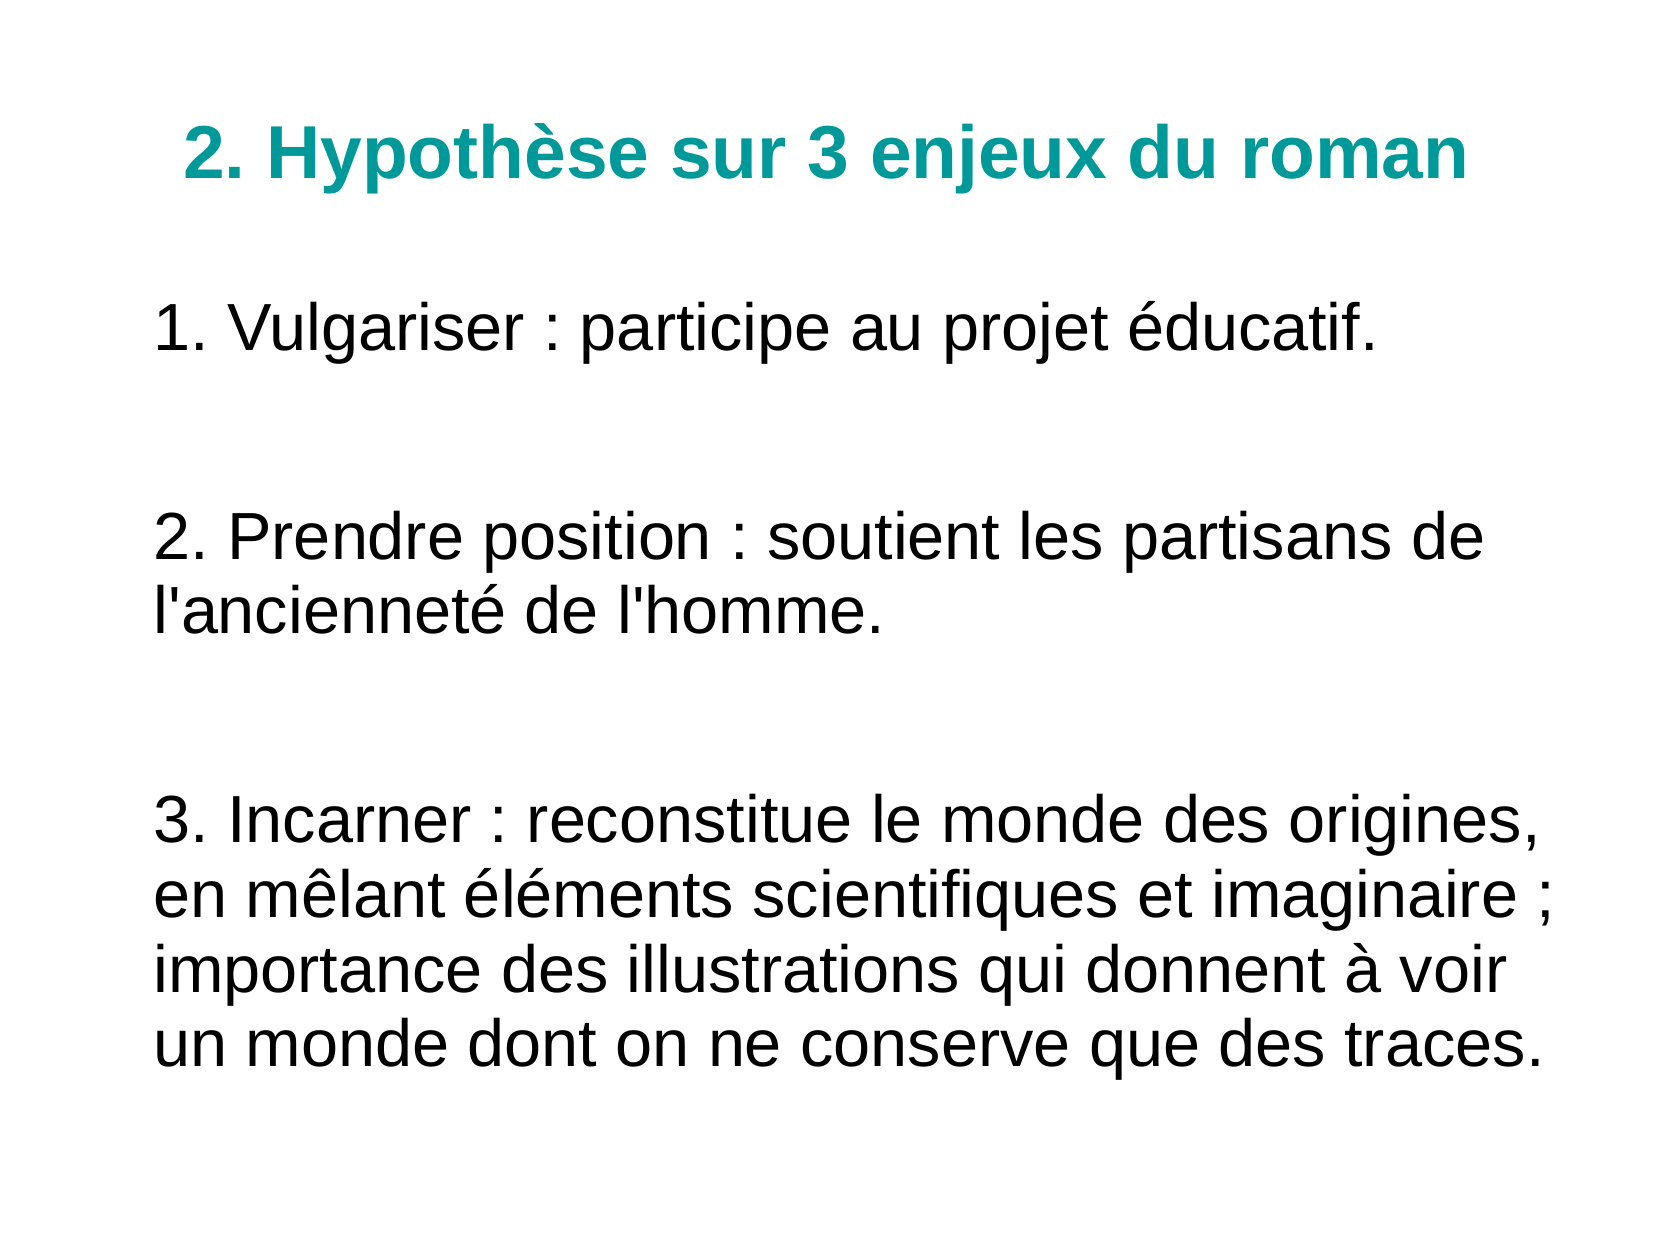

# 2. Hypothèse sur 3 enjeux du roman
1. Vulgariser : participe au projet éducatif.
2. Prendre position : soutient les partisans de l'ancienneté de l'homme.
3. Incarner : reconstitue le monde des origines, en mêlant éléments scientifiques et imaginaire ; importance des illustrations qui donnent à voir un monde dont on ne conserve que des traces.